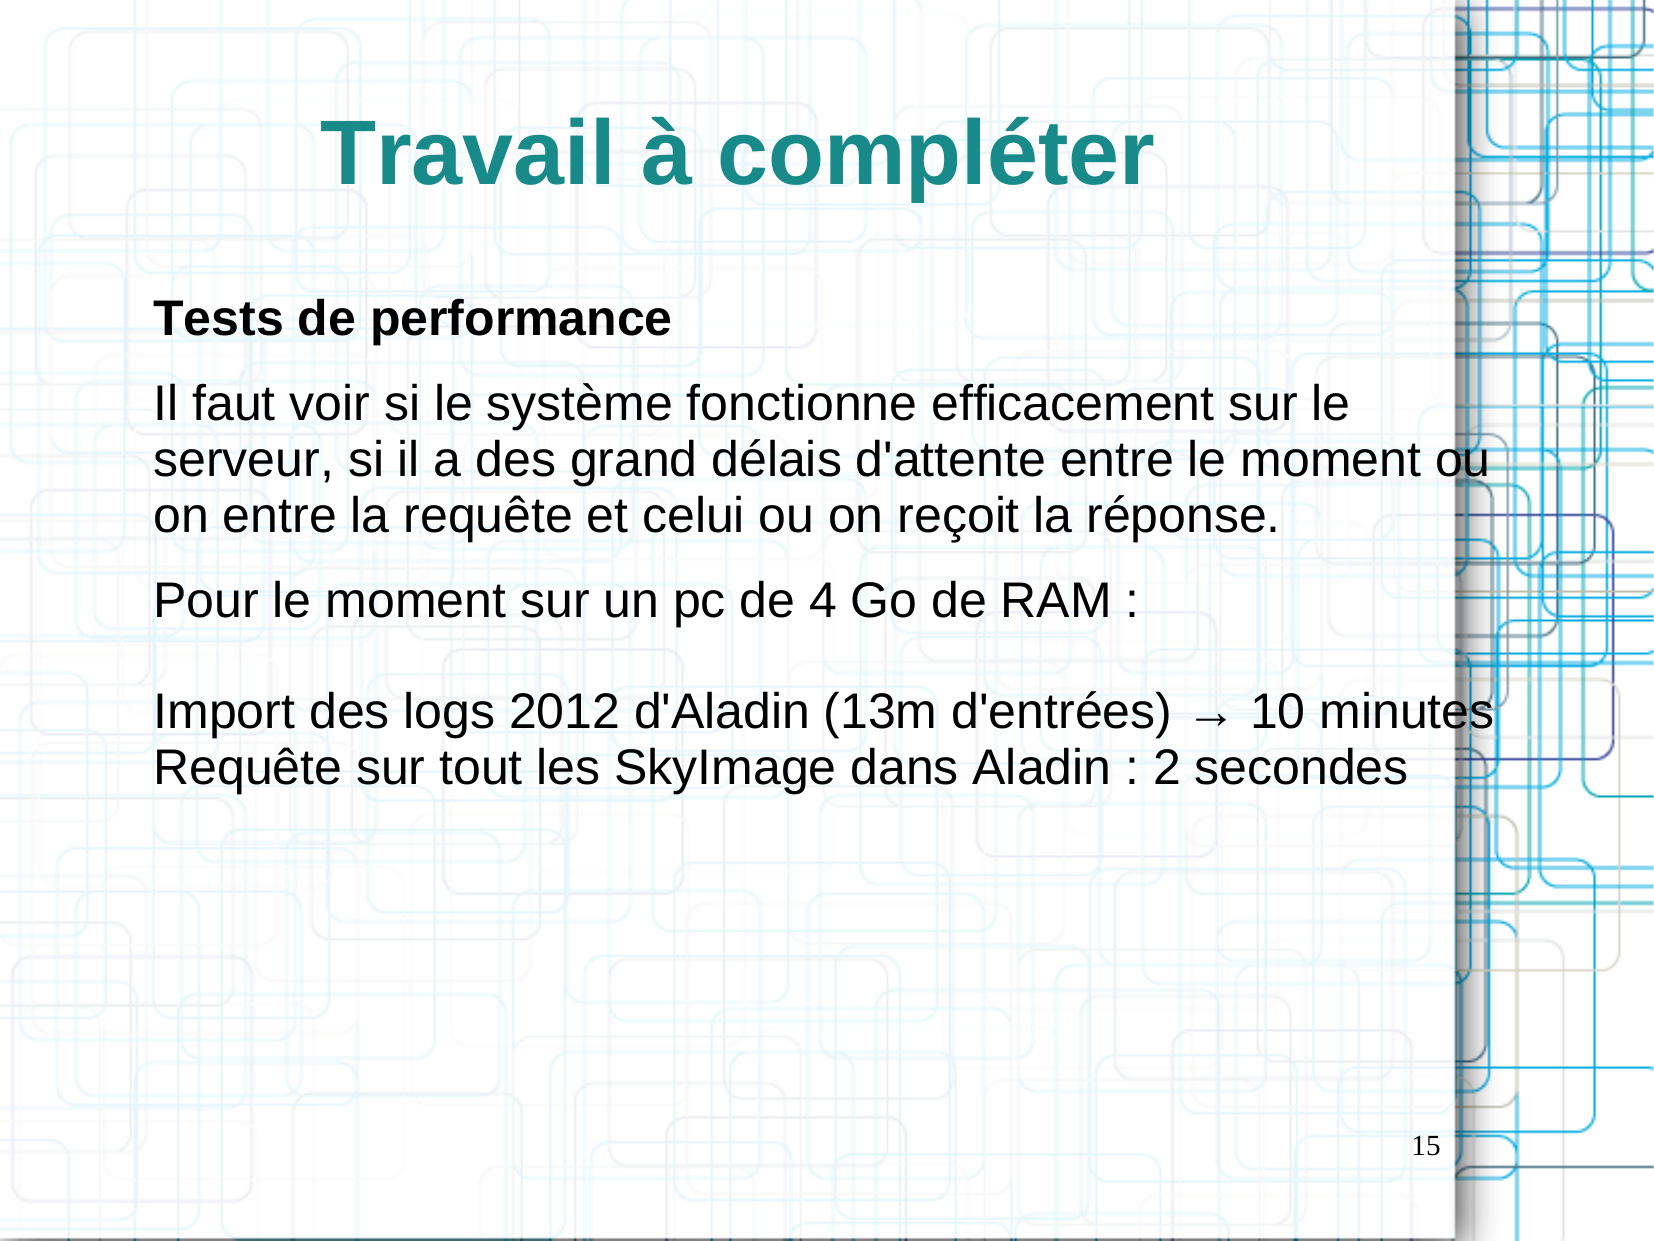

# Travail à compléter
Tests de performance
Il faut voir si le système fonctionne efficacement sur le serveur, si il a des grand délais d'attente entre le moment ou on entre la requête et celui ou on reçoit la réponse.
Pour le moment sur un pc de 4 Go de RAM :
Import des logs 2012 d'Aladin (13m d'entrées) → 10 minutes
Requête sur tout les SkyImage dans Aladin : 2 secondes
15